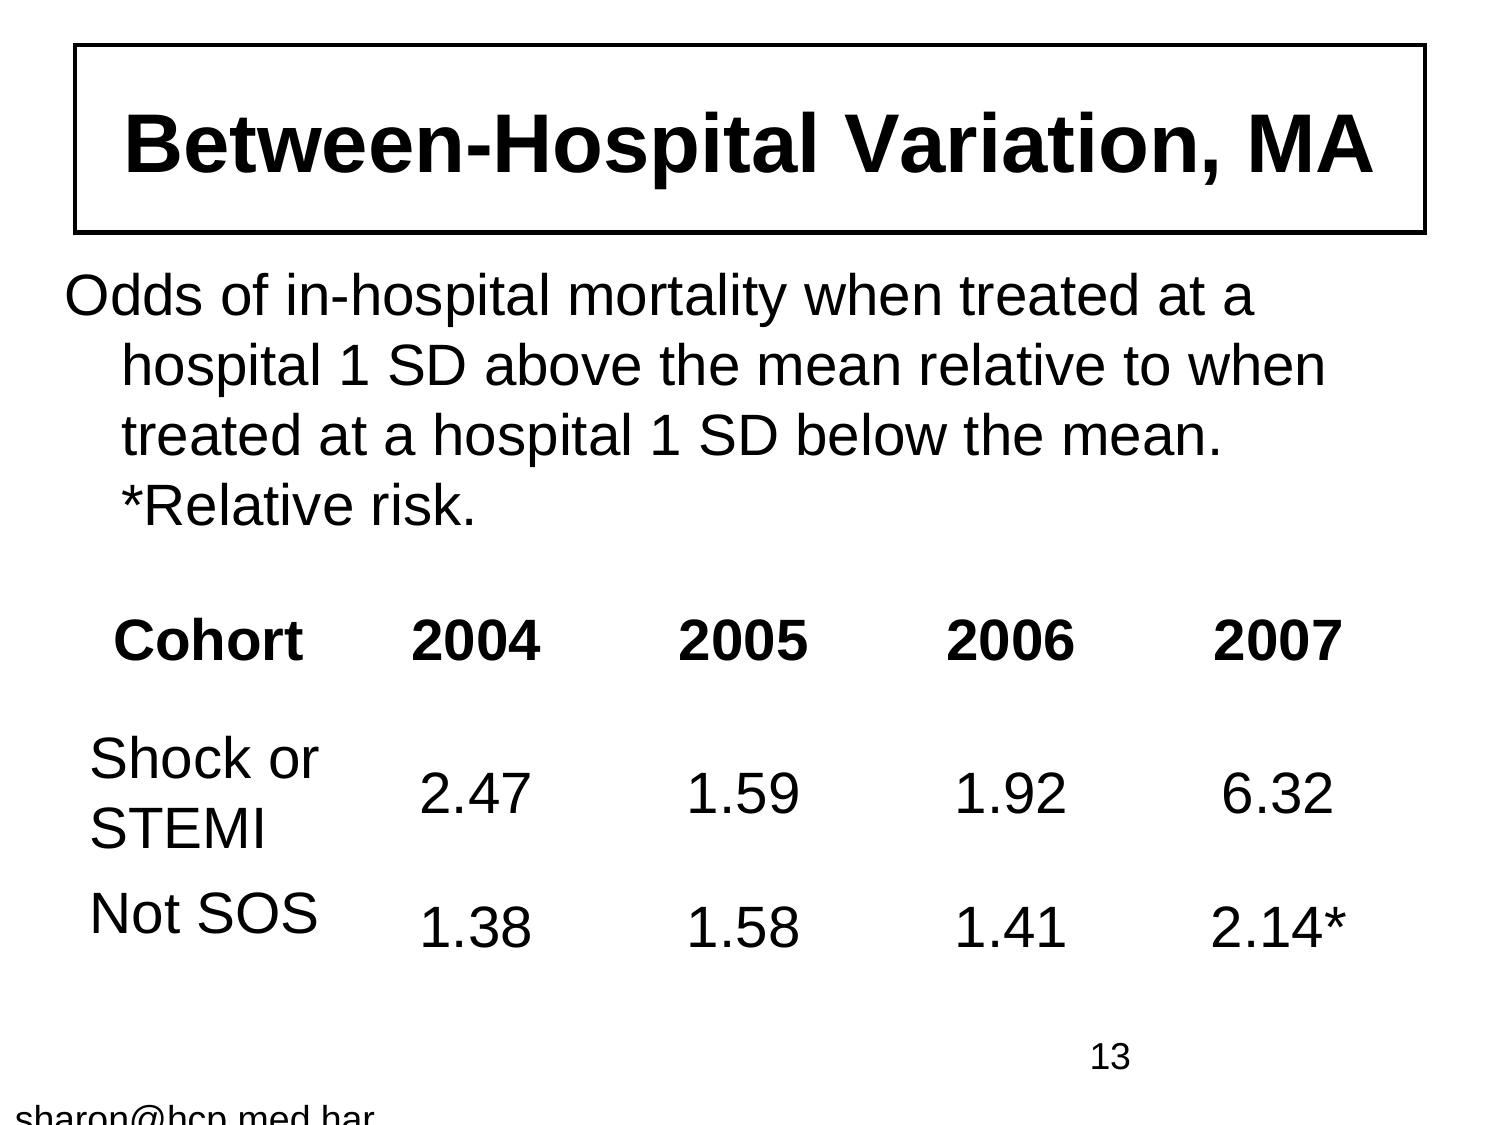

# Between-Hospital Variation, MA
Odds of in-hospital mortality when treated at a hospital 1 SD above the mean relative to when treated at a hospital 1 SD below the mean. *Relative risk.
| Cohort | 2004 | 2005 | 2006 | 2007 |
| --- | --- | --- | --- | --- |
| Shock or STEMI | 2.47 | 1.59 | 1.92 | 6.32 |
| Not SOS | 1.38 | 1.58 | 1.41 | 2.14\* |
13